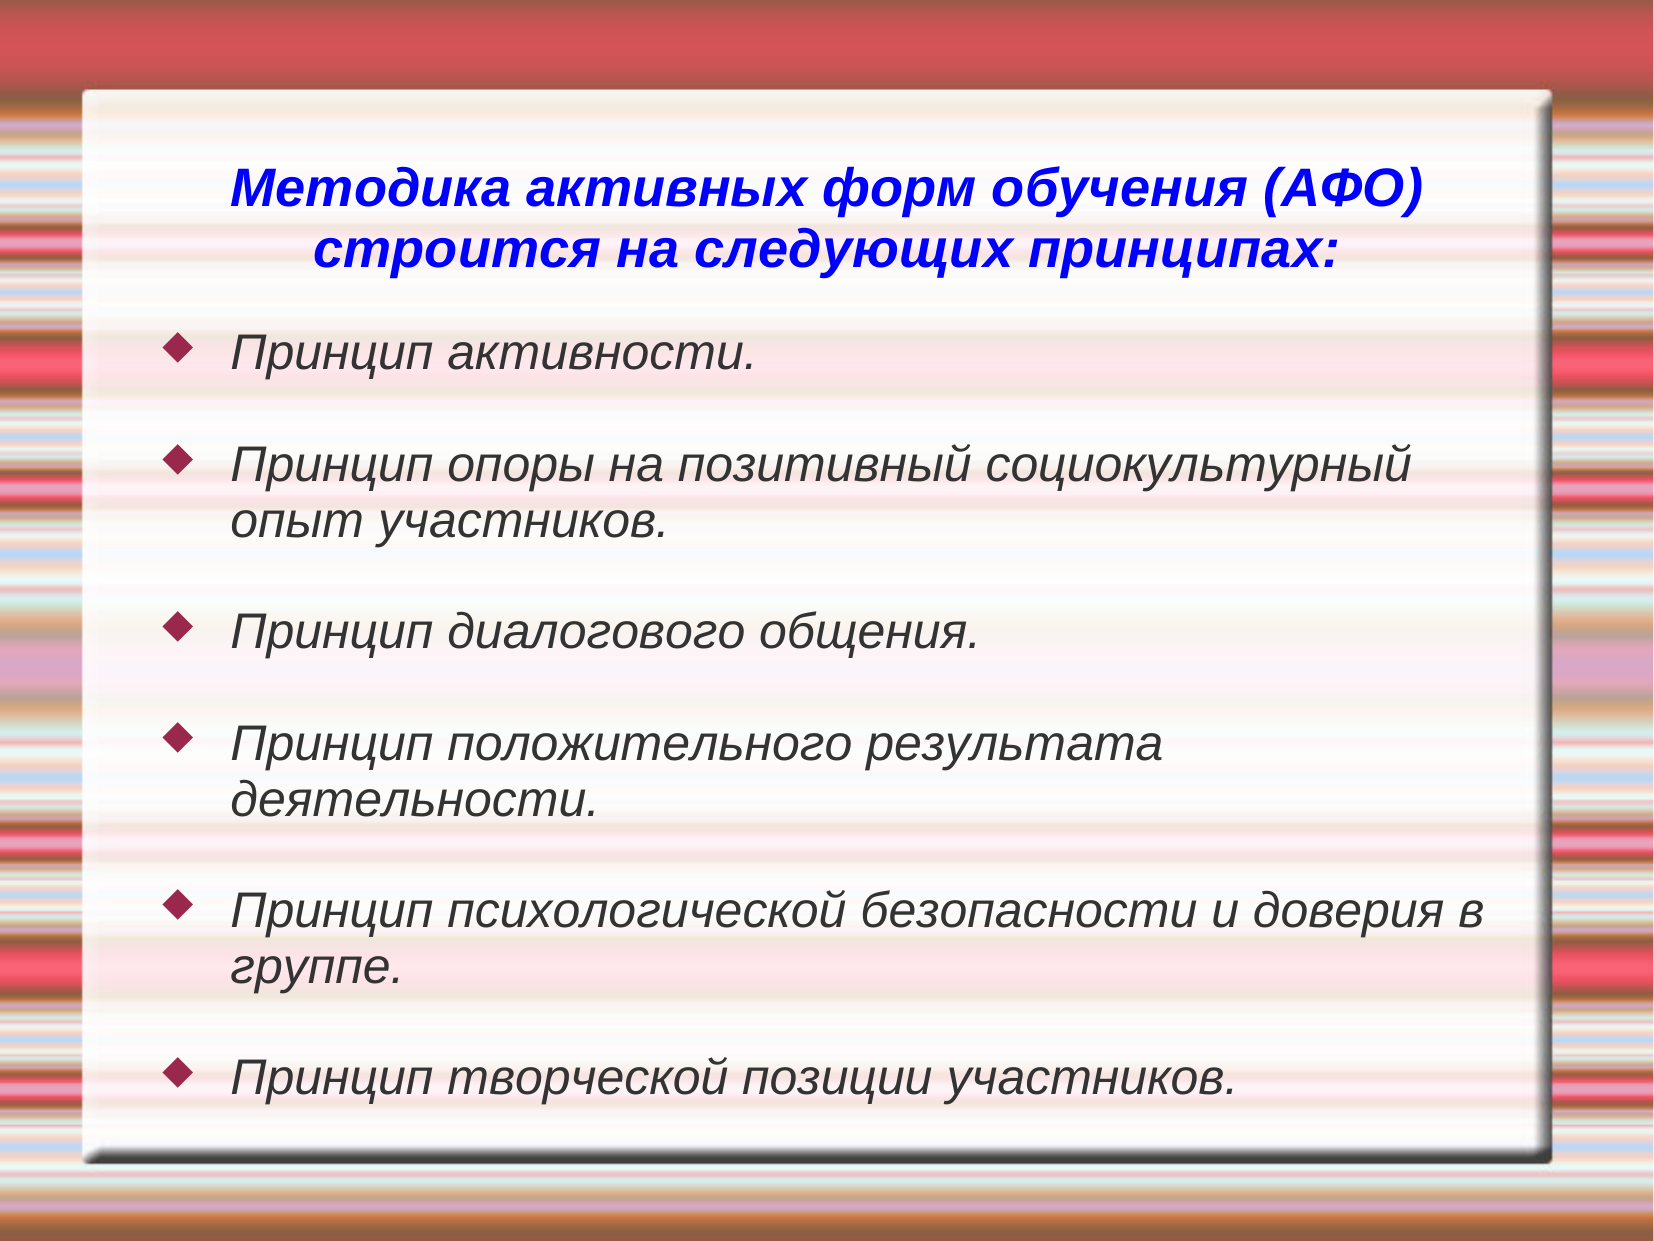

# Методика активных форм обучения (АФО) строится на следующих принципах:
Принцип активности.
Принцип опоры на позитивный социокультурный опыт участников.
Принцип диалогового общения.
Принцип положительного результата деятельности.
Принцип психологической безопасности и доверия в группе.
Принцип творческой позиции участников.